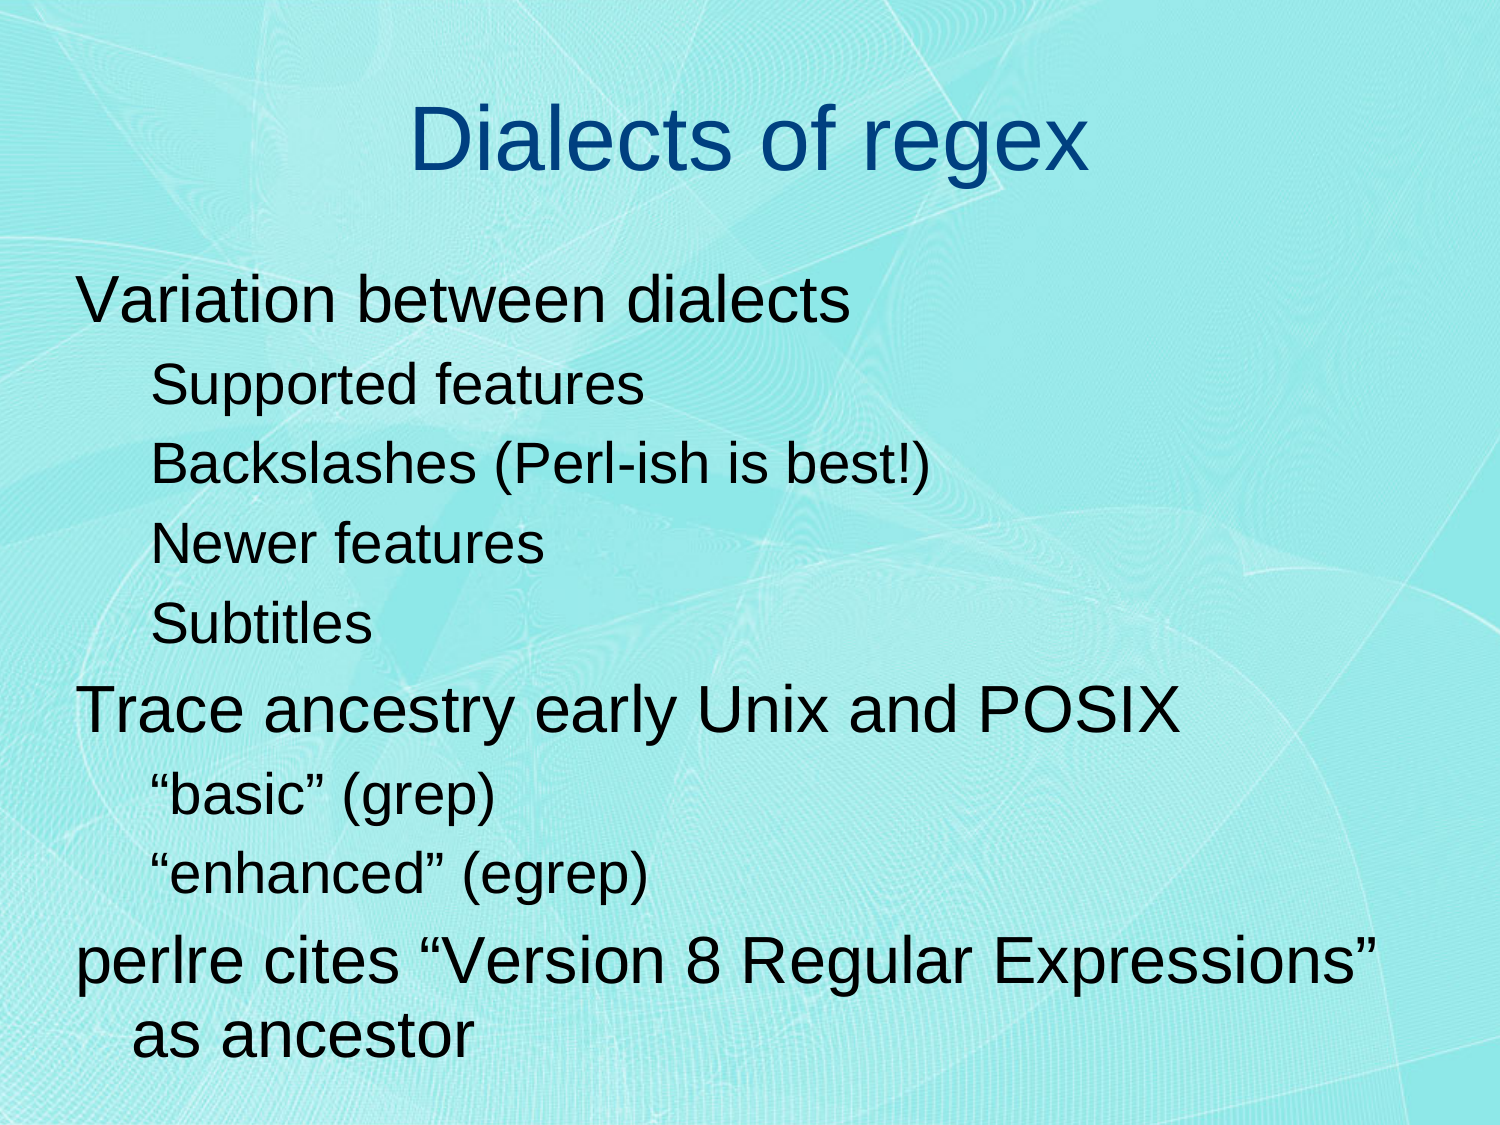

# Dialects of regex
Variation between dialects
Supported features
Backslashes (Perl-ish is best!)
Newer features
Subtitles
Trace ancestry early Unix and POSIX
“basic” (grep)
“enhanced” (egrep)
perlre cites “Version 8 Regular Expressions” as ancestor